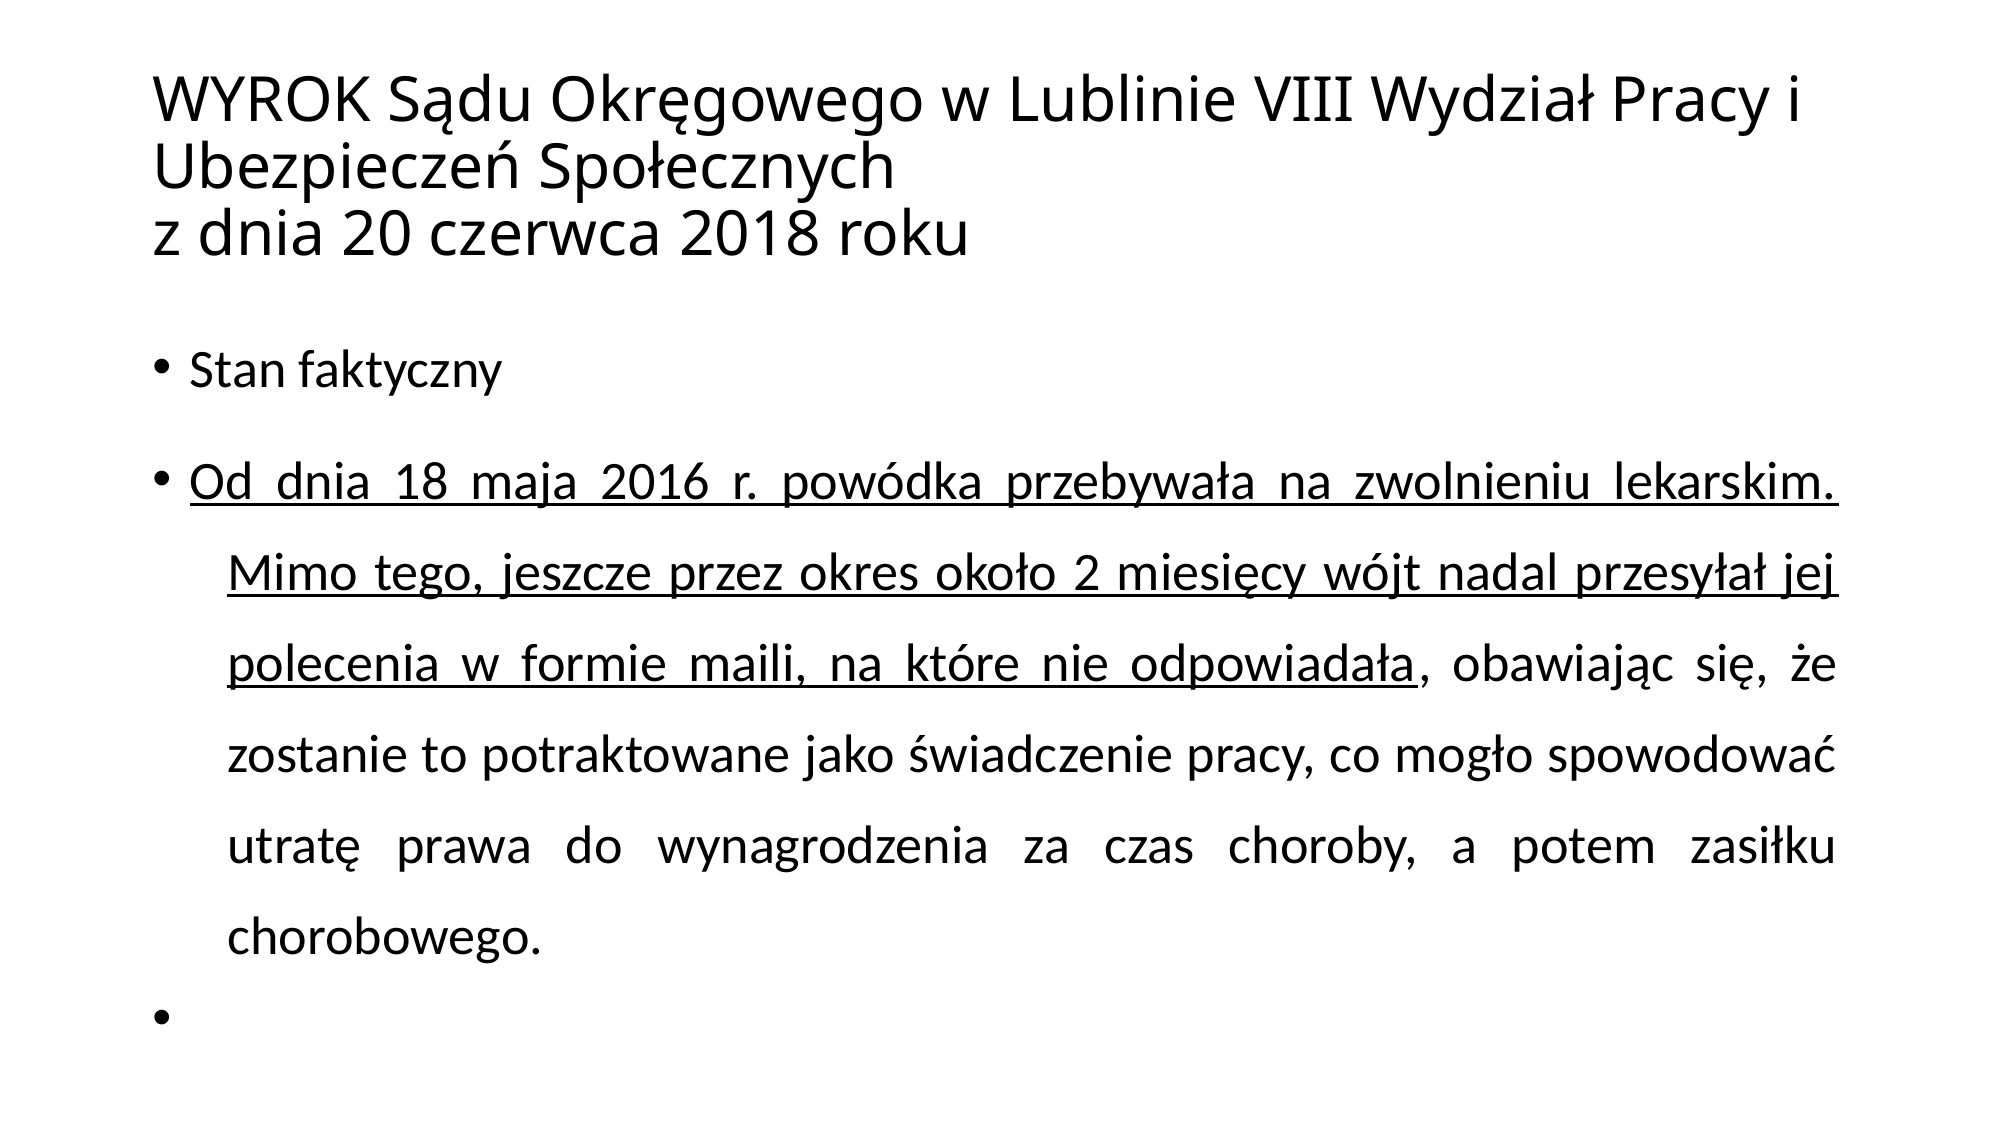

# WYROK Sądu Okręgowego w Lublinie VIII Wydział Pracy i Ubezpieczeń Społecznych z dnia 20 czerwca 2018 roku
Stan faktyczny
Od dnia 18 maja 2016 r. powódka przebywała na zwolnieniu lekarskim. Mimo tego, jeszcze przez okres około 2 miesięcy wójt nadal przesyłał jej polecenia w formie maili, na które nie odpowiadała, obawiając się, że zostanie to potraktowane jako świadczenie pracy, co mogło spowodować utratę prawa do wynagrodzenia za czas choroby, a potem zasiłku chorobowego.